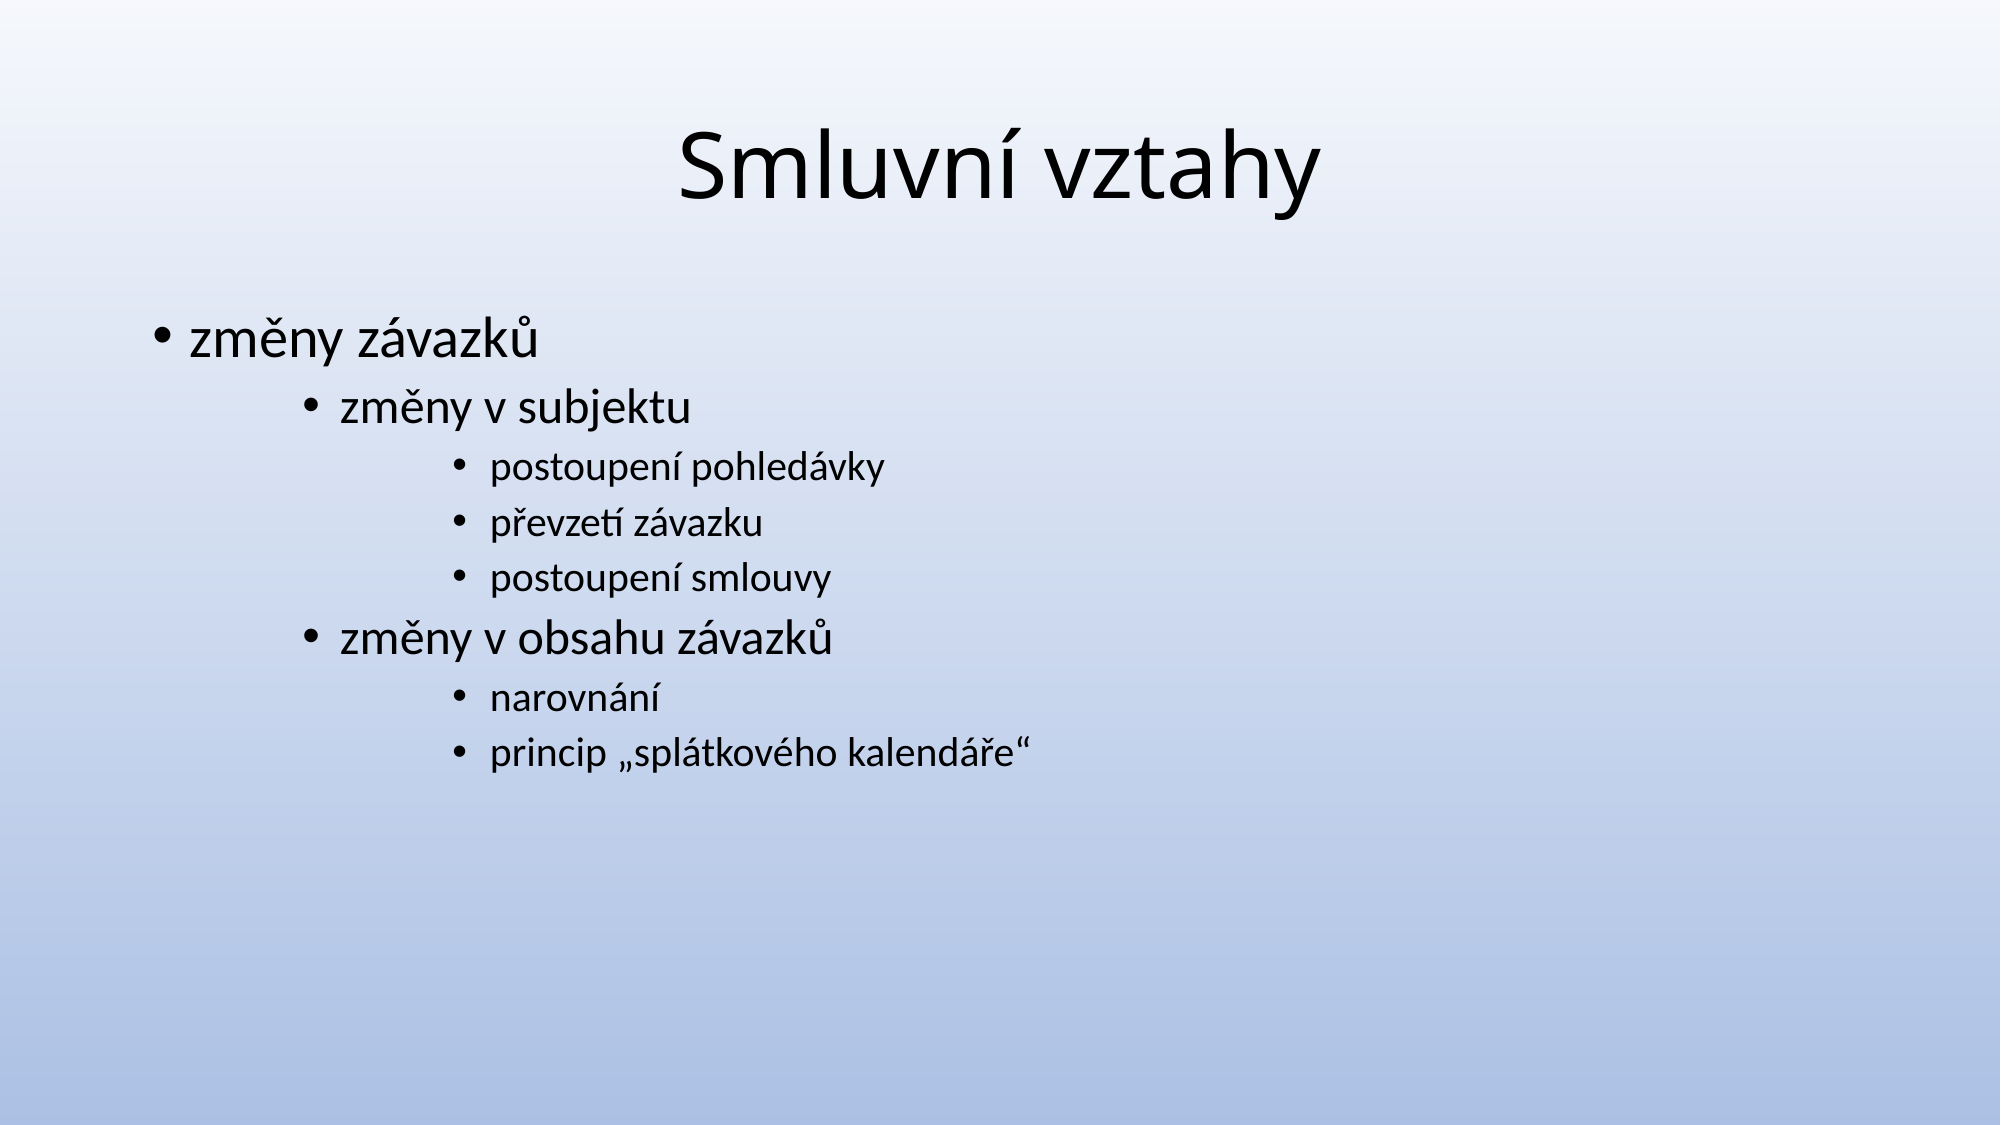

# Smluvní vztahy
změny závazků
změny v subjektu
postoupení pohledávky
převzetí závazku
postoupení smlouvy
změny v obsahu závazků
narovnání
princip „splátkového kalendáře“